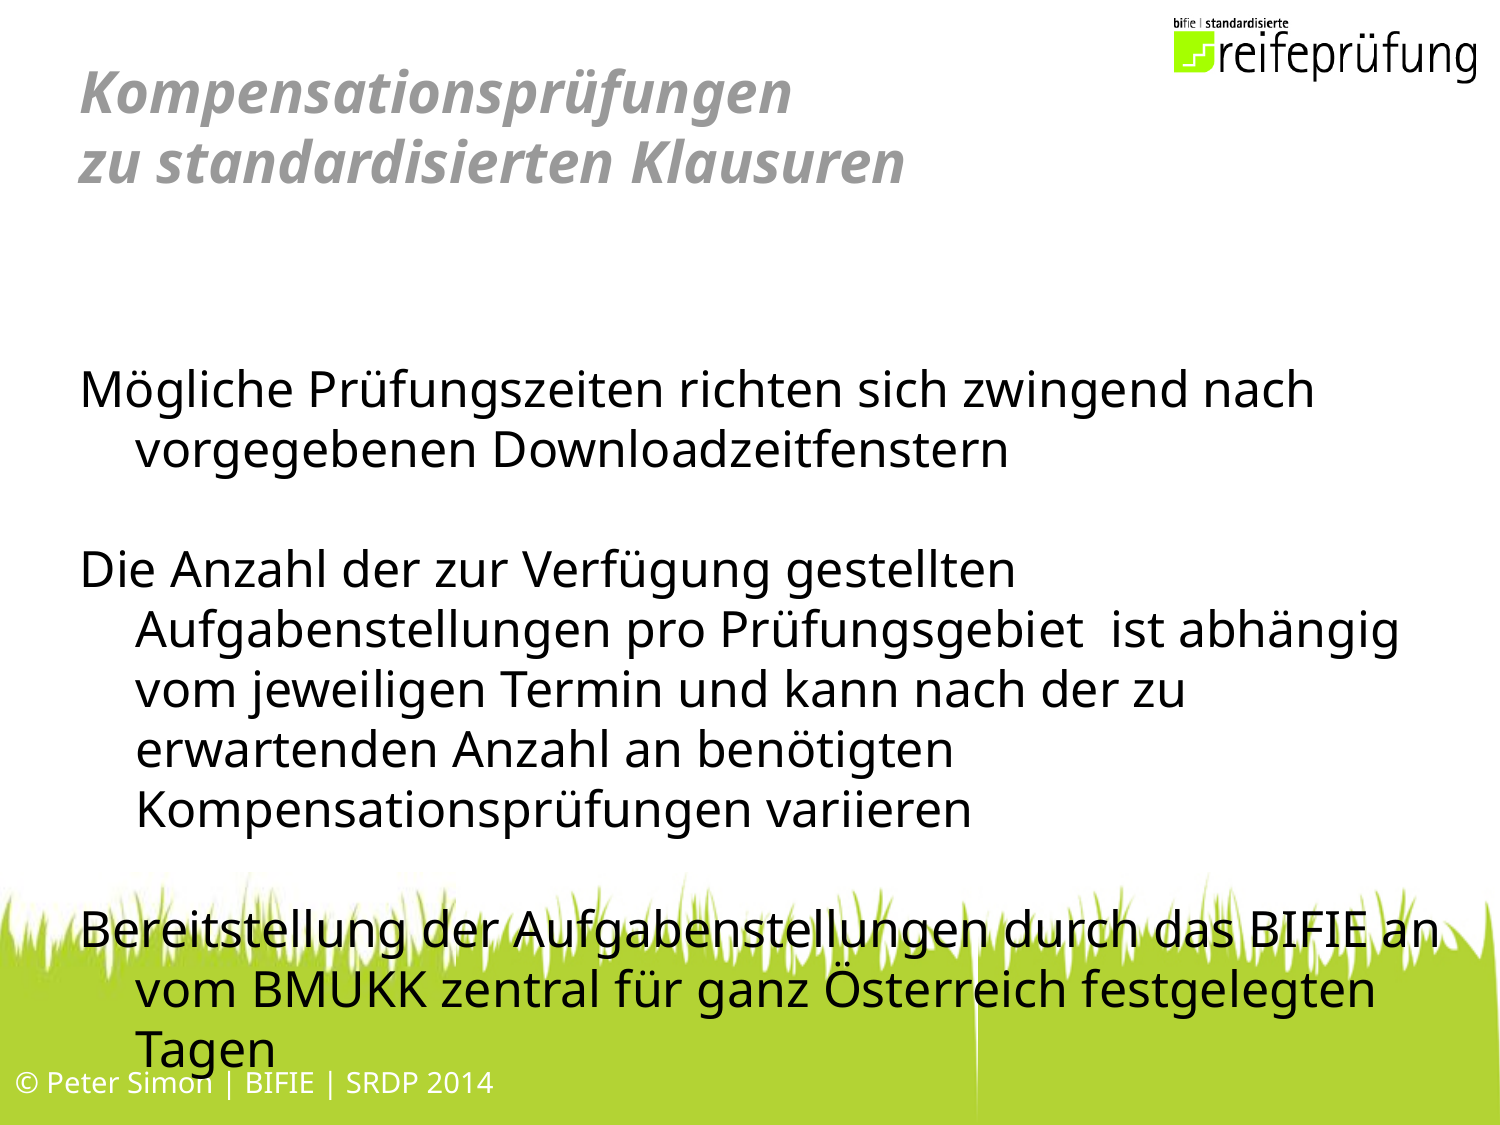

# Kompensationsprüfungen zu standardisierten Klausuren
Mögliche Prüfungszeiten richten sich zwingend nach vorgegebenen Downloadzeitfenstern
Die Anzahl der zur Verfügung gestellten Aufgabenstellungen pro Prüfungsgebiet ist abhängig vom jeweiligen Termin und kann nach der zu erwartenden Anzahl an benötigten Kompensationsprüfungen variieren
Bereitstellung der Aufgabenstellungen durch das BIFIE an vom BMUKK zentral für ganz Österreich festgelegten Tagen